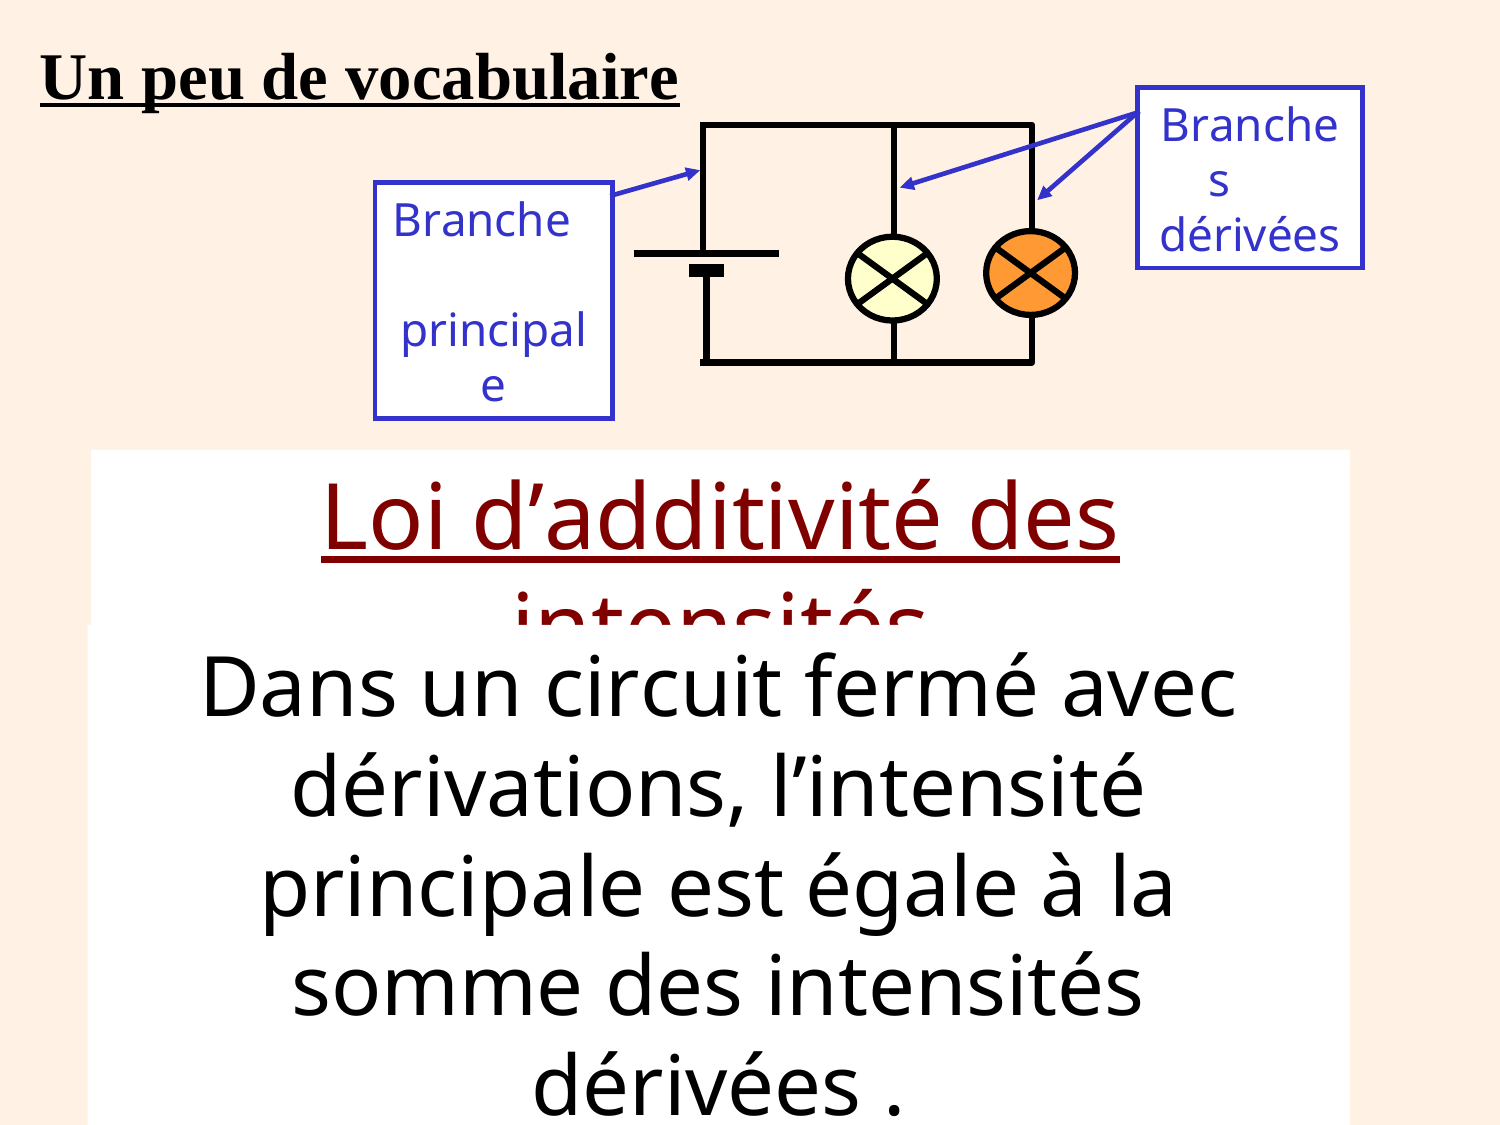

Un peu de vocabulaire
Branches dérivées
Branche principale
Loi d’additivité des intensités
Dans un circuit fermé avec dérivations, l’intensité principale est égale à la somme des intensités dérivées .